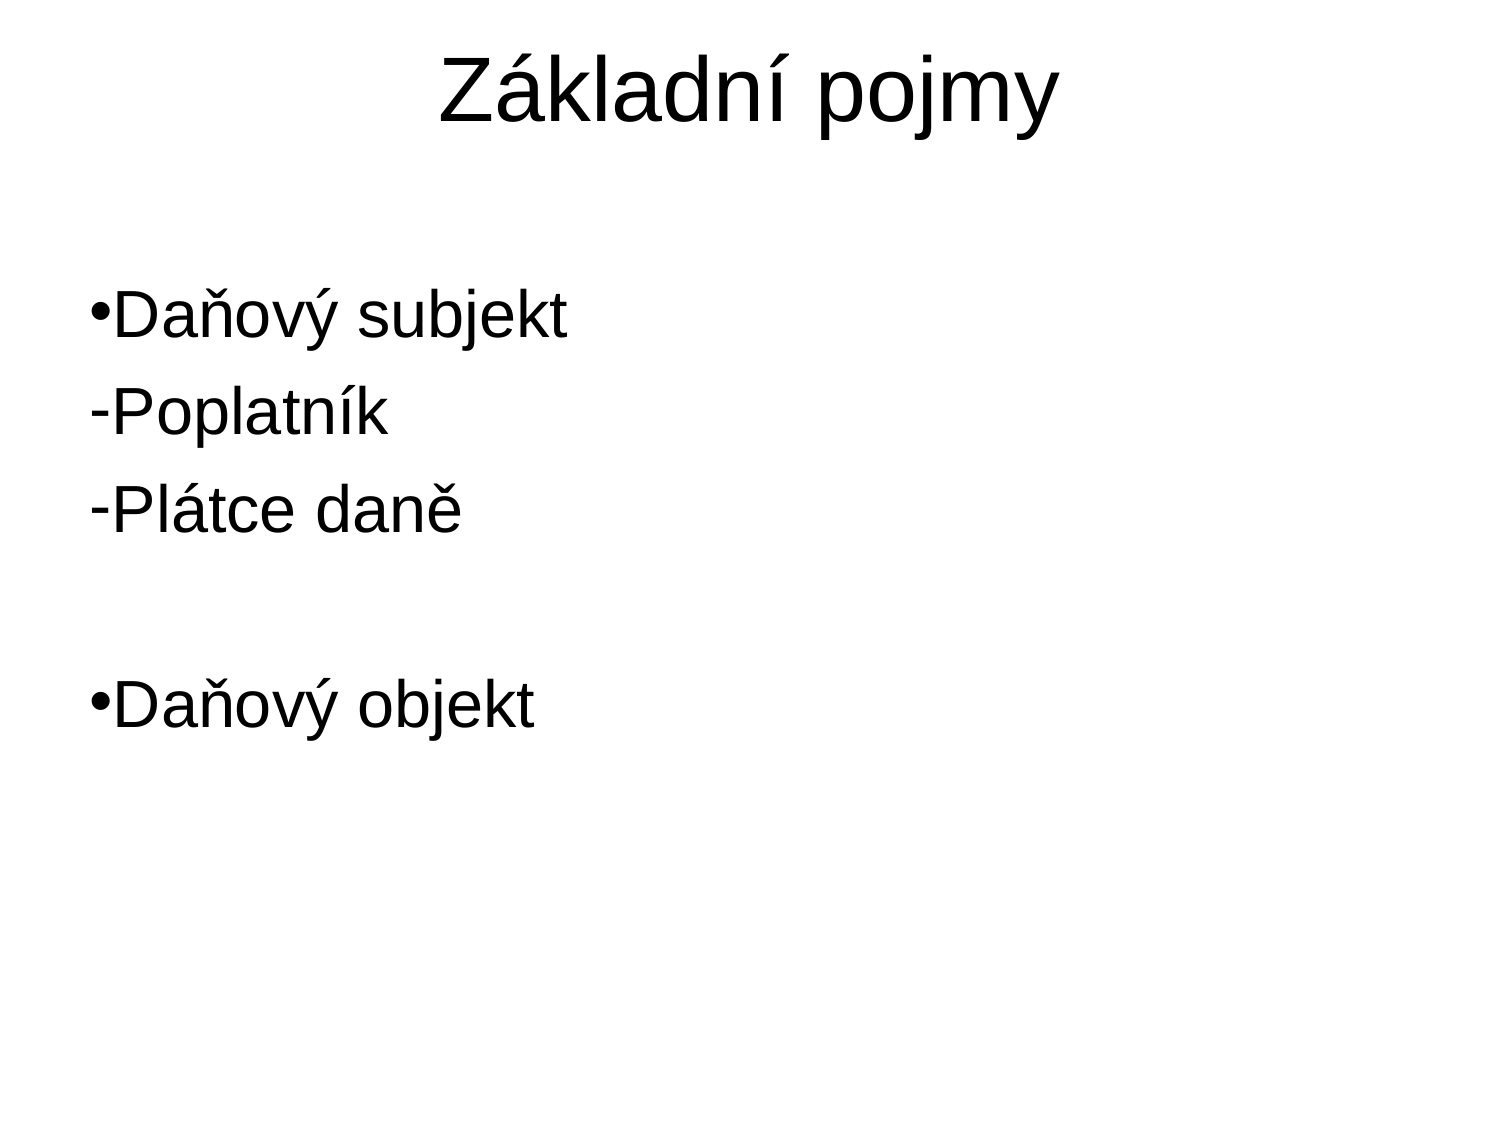

# Základní pojmy
Daňový subjekt
Poplatník
Plátce daně
Daňový objekt